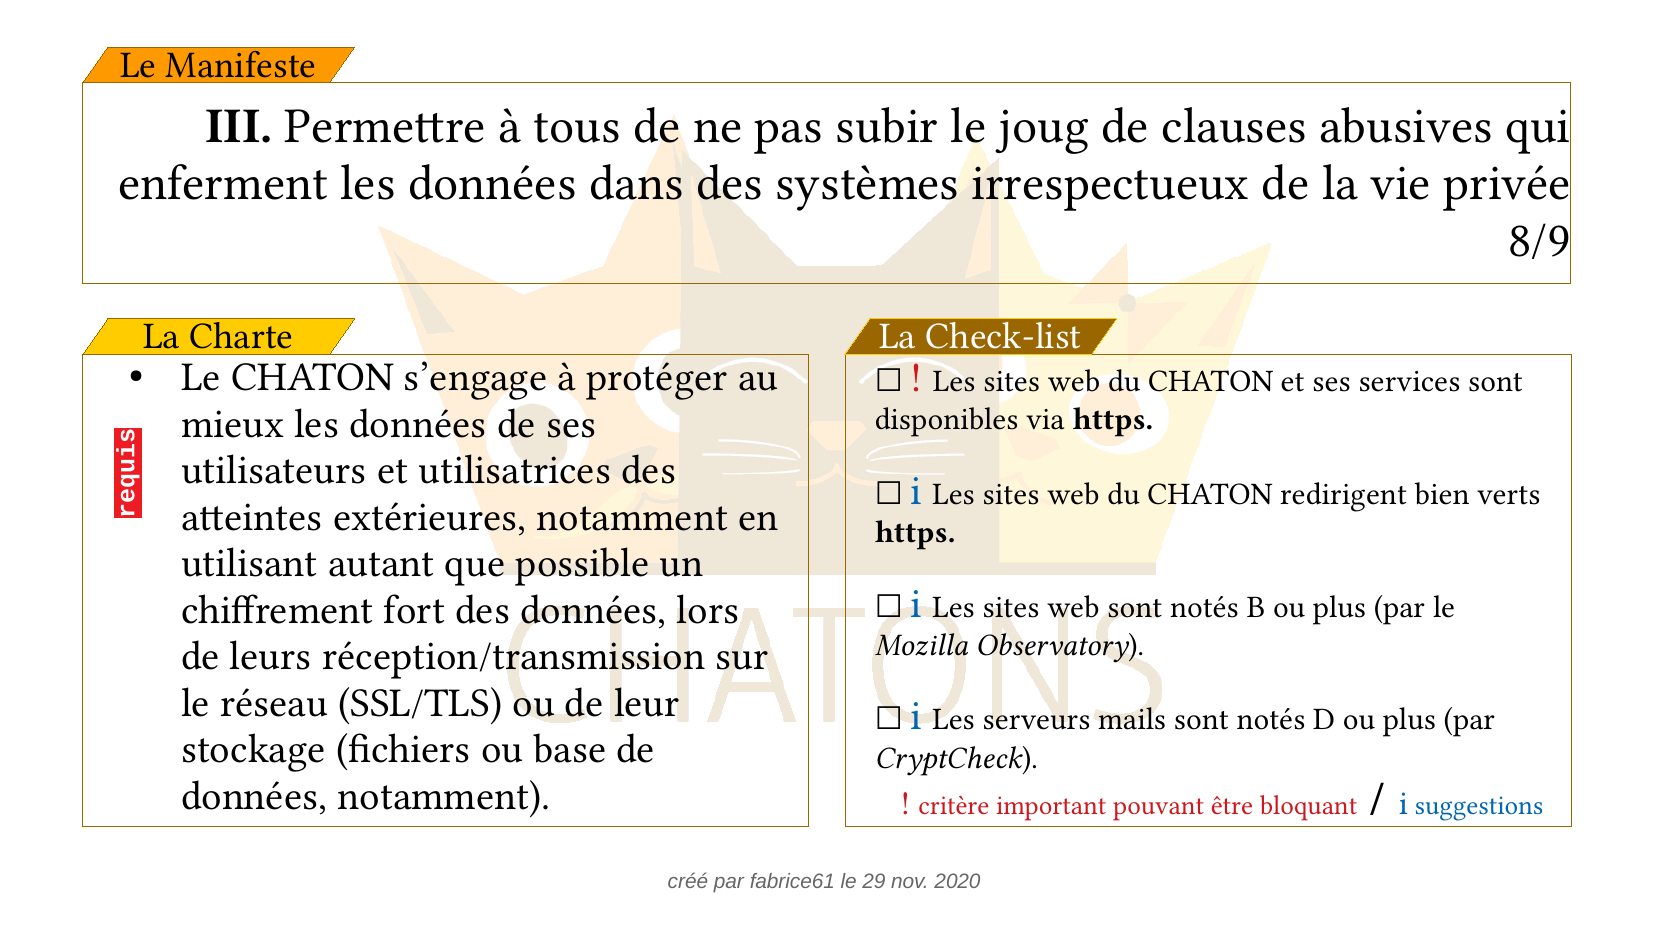

Le Manifeste
# III. Permettre à tous de ne pas subir le joug de clauses abusives qui enferment les données dans des systèmes irrespectueux de la vie privée 8/9
La Charte
La Check-list
Le CHATON s’engage à protéger au mieux les données de ses utilisateurs et utilisatrices des atteintes extérieures, notamment en utilisant autant que possible un chiffrement fort des données, lors de leurs réception/transmission sur le réseau (SSL/TLS) ou de leur stockage (fichiers ou base de données, notamment).
☐ ! Les sites web du CHATON et ses services sont disponibles via https.
☐ i Les sites web du CHATON redirigent bien verts https.
☐ i Les sites web sont notés B ou plus (par le Mozilla Observatory).
☐ i Les serveurs mails sont notés D ou plus (par CryptCheck).
requis